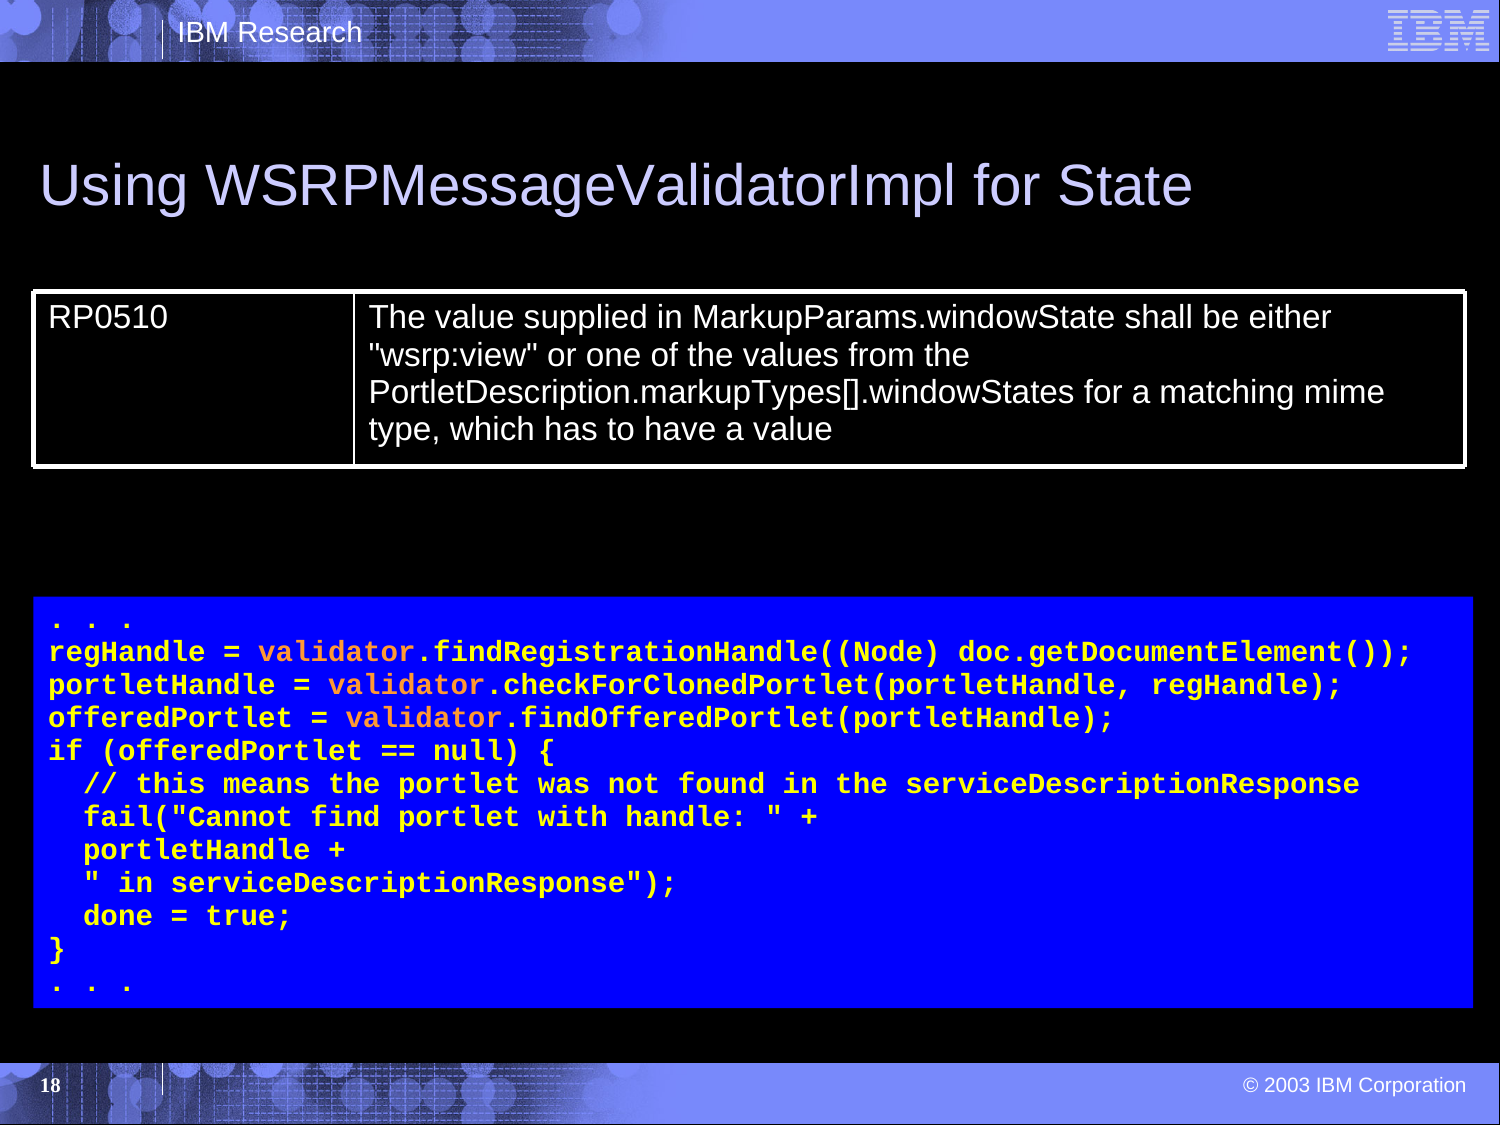

# Using WSRPMessageValidatorImpl for State
RP0510
The value supplied in MarkupParams.windowState shall be either "wsrp:view" or one of the values from the PortletDescription.markupTypes[].windowStates for a matching mime type, which has to have a value
. . .
regHandle = validator.findRegistrationHandle((Node) doc.getDocumentElement());
portletHandle = validator.checkForClonedPortlet(portletHandle, regHandle);
offeredPortlet = validator.findOfferedPortlet(portletHandle);
if (offeredPortlet == null) {
 // this means the portlet was not found in the serviceDescriptionResponse
 fail("Cannot find portlet with handle: " +
 portletHandle +
 " in serviceDescriptionResponse");
 done = true;
}
. . .
18